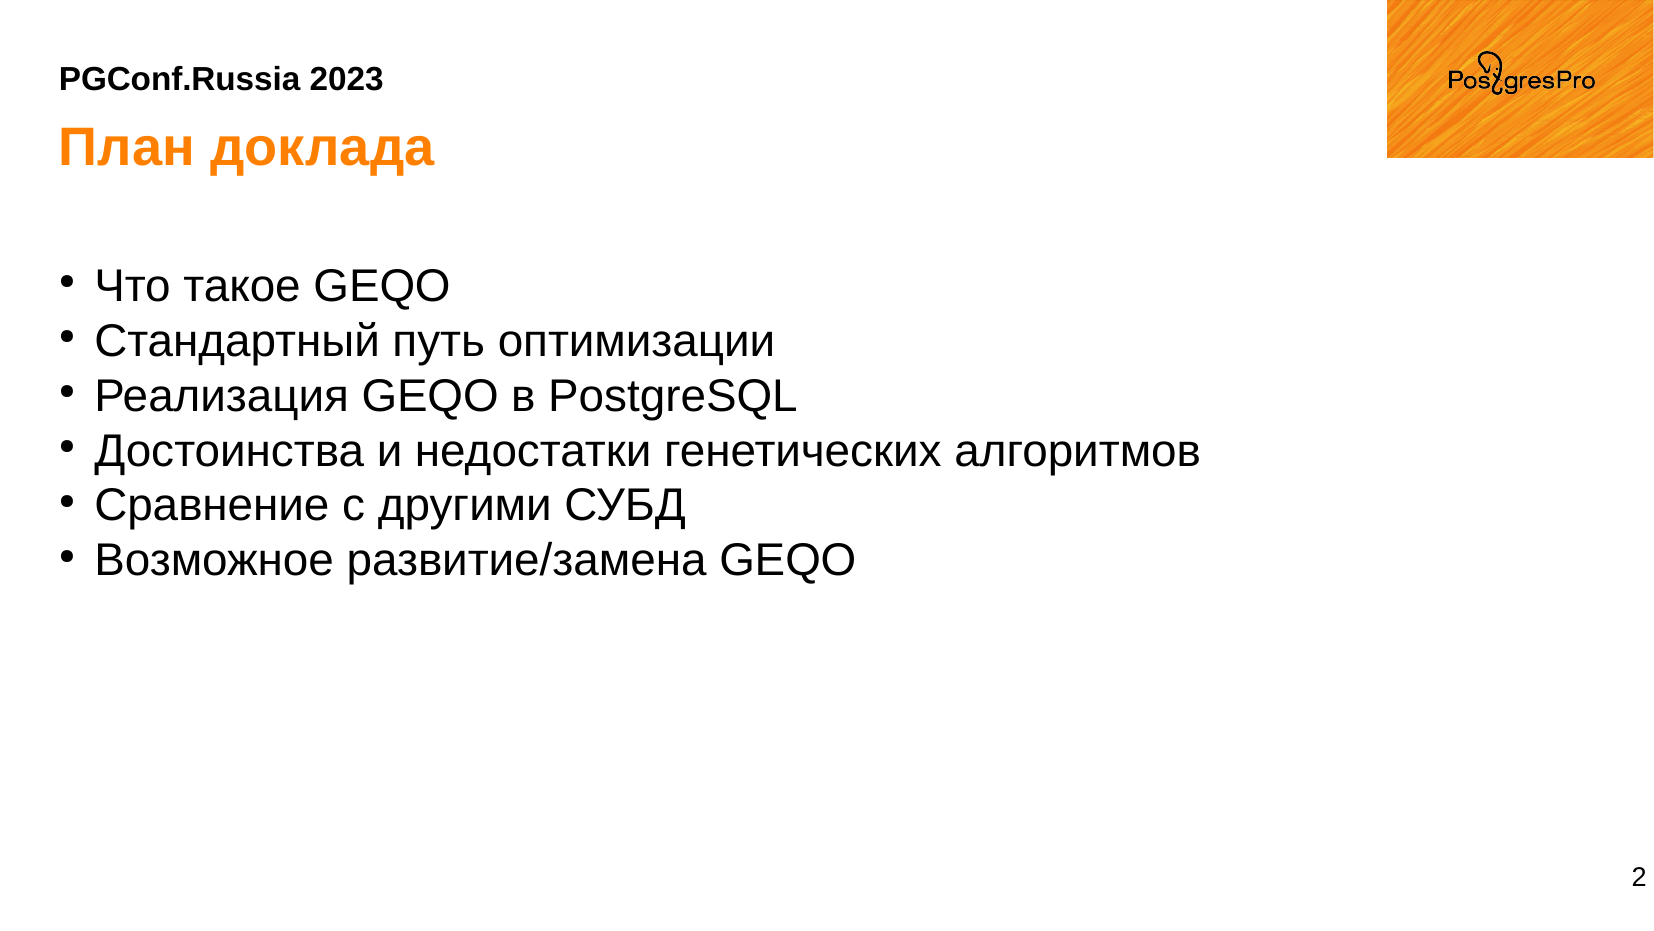

PGConf.Russia 2023
План доклада
Что такое GEQO
Стандартный путь оптимизации
Реализация GEQO в PostgreSQL
Достоинства и недостатки генетических алгоритмов
Сравнение с другими СУБД
Возможное развитие/замена GEQO